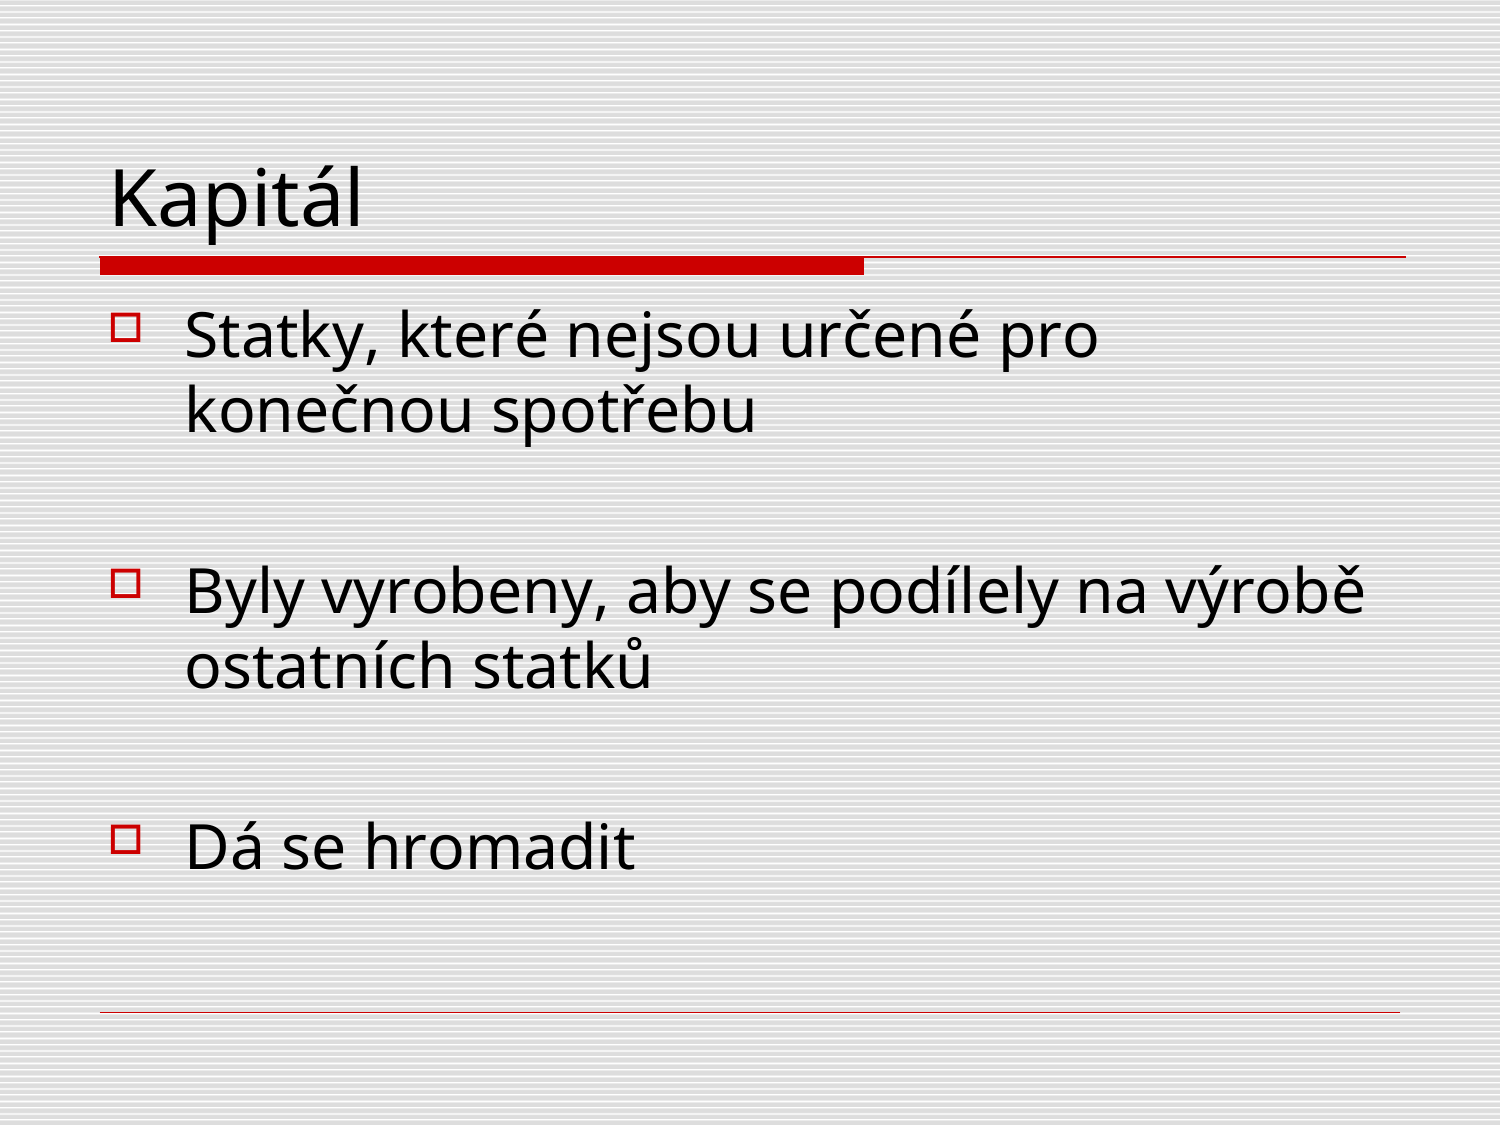

# Kapitál
Statky, které nejsou určené pro konečnou spotřebu
Byly vyrobeny, aby se podílely na výrobě ostatních statků
Dá se hromadit